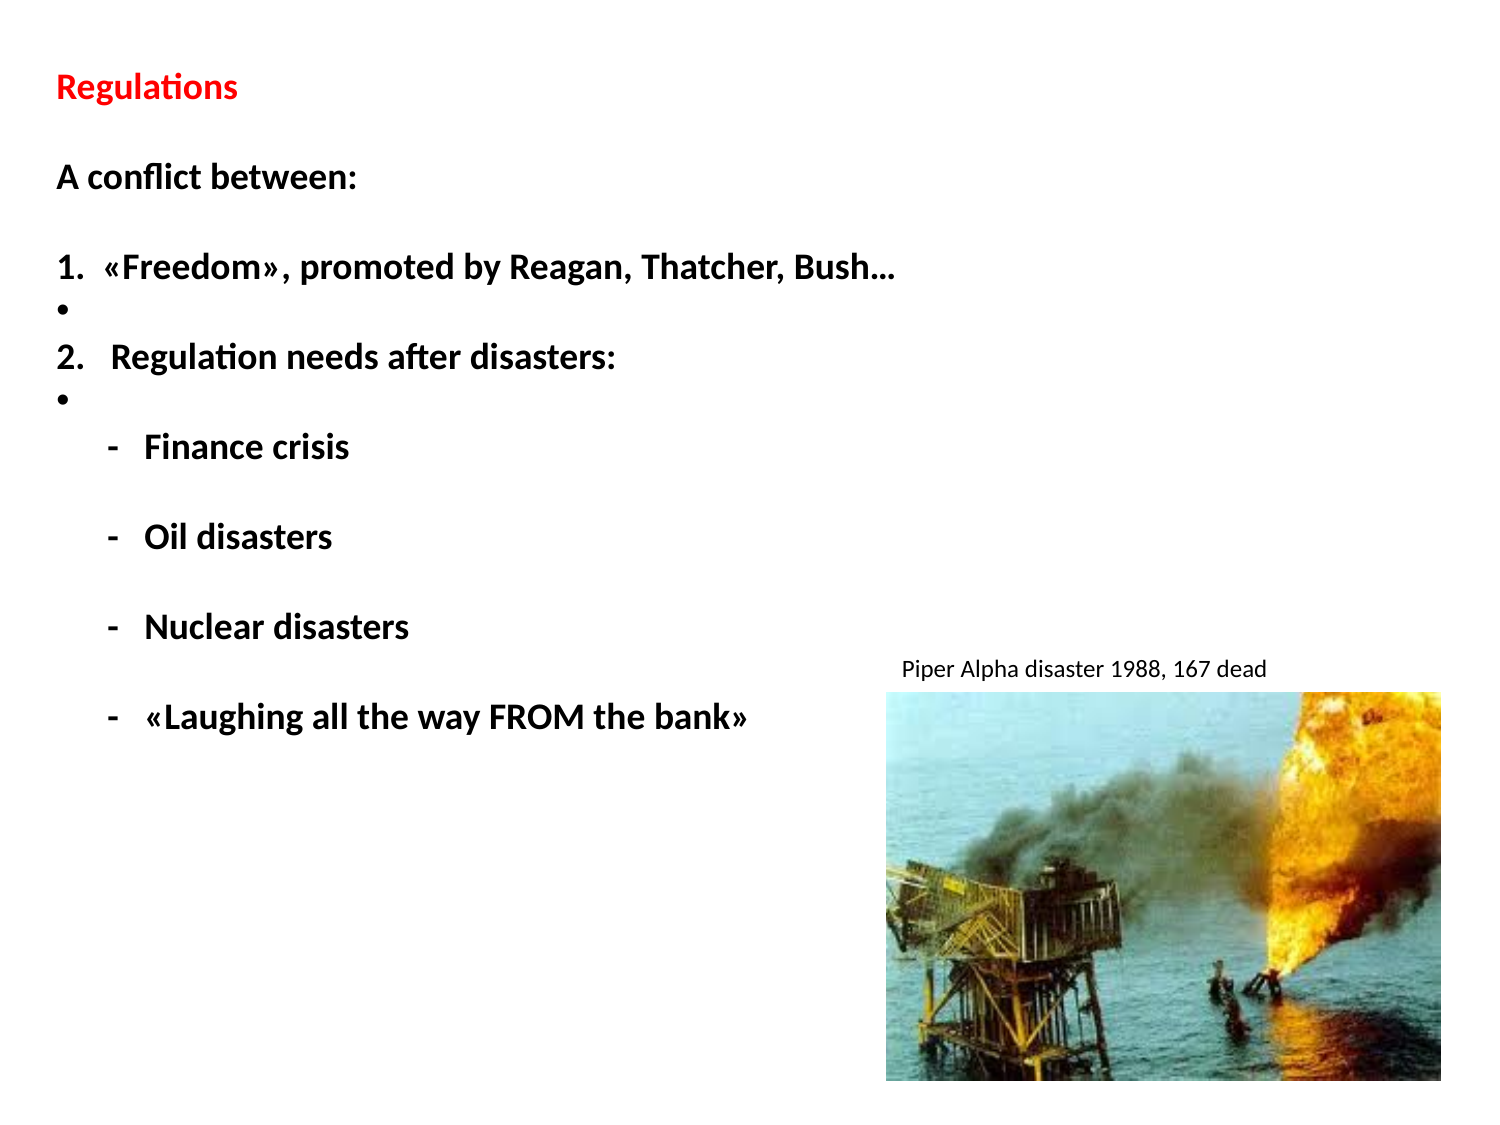

Regulations
A conflict between:
1. «Freedom», promoted by Reagan, Thatcher, Bush…
2. Regulation needs after disasters:
 - Finance crisis
 - Oil disasters
 - Nuclear disasters
 - «Laughing all the way FROM the bank»
Piper Alpha disaster 1988, 167 dead